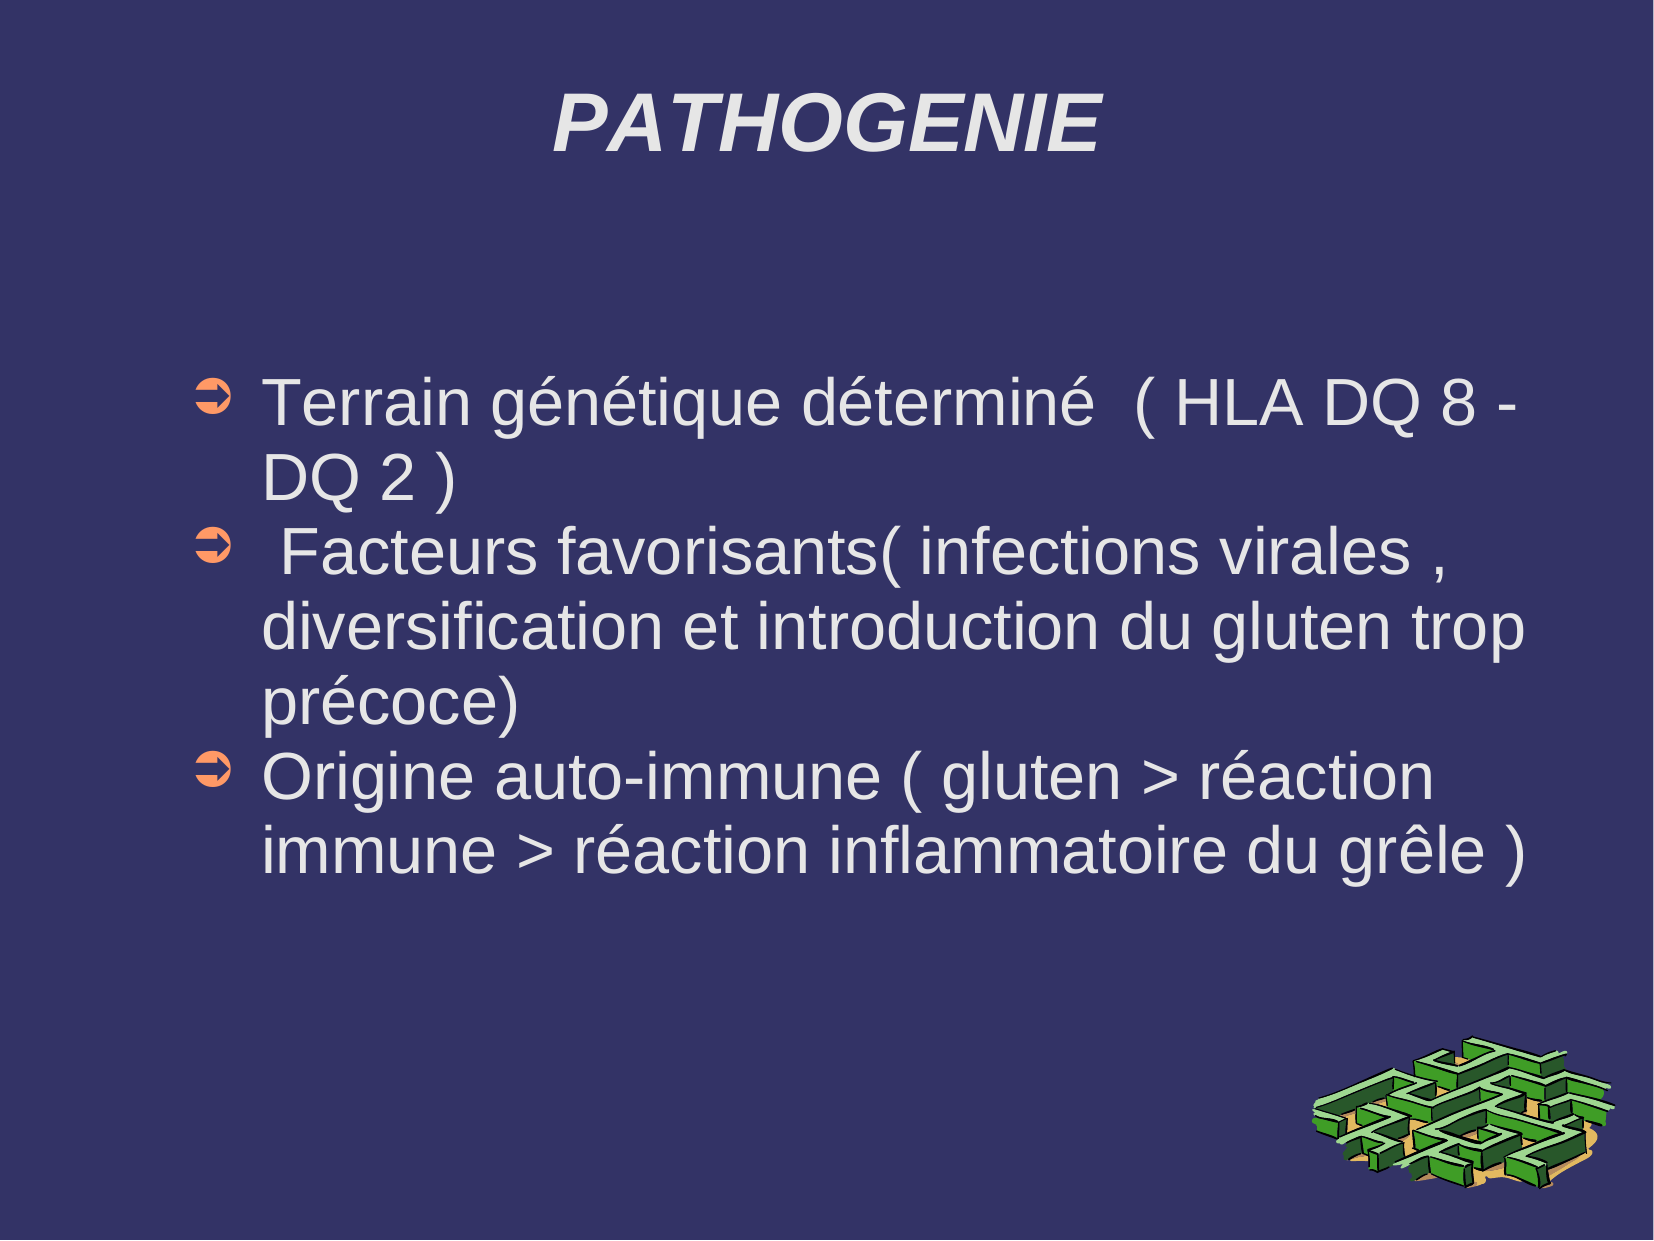

# PATHOGENIE
Terrain génétique déterminé ( HLA DQ 8 -DQ 2 )
 Facteurs favorisants( infections virales , diversification et introduction du gluten trop précoce)
Origine auto-immune ( gluten > réaction immune > réaction inflammatoire du grêle )